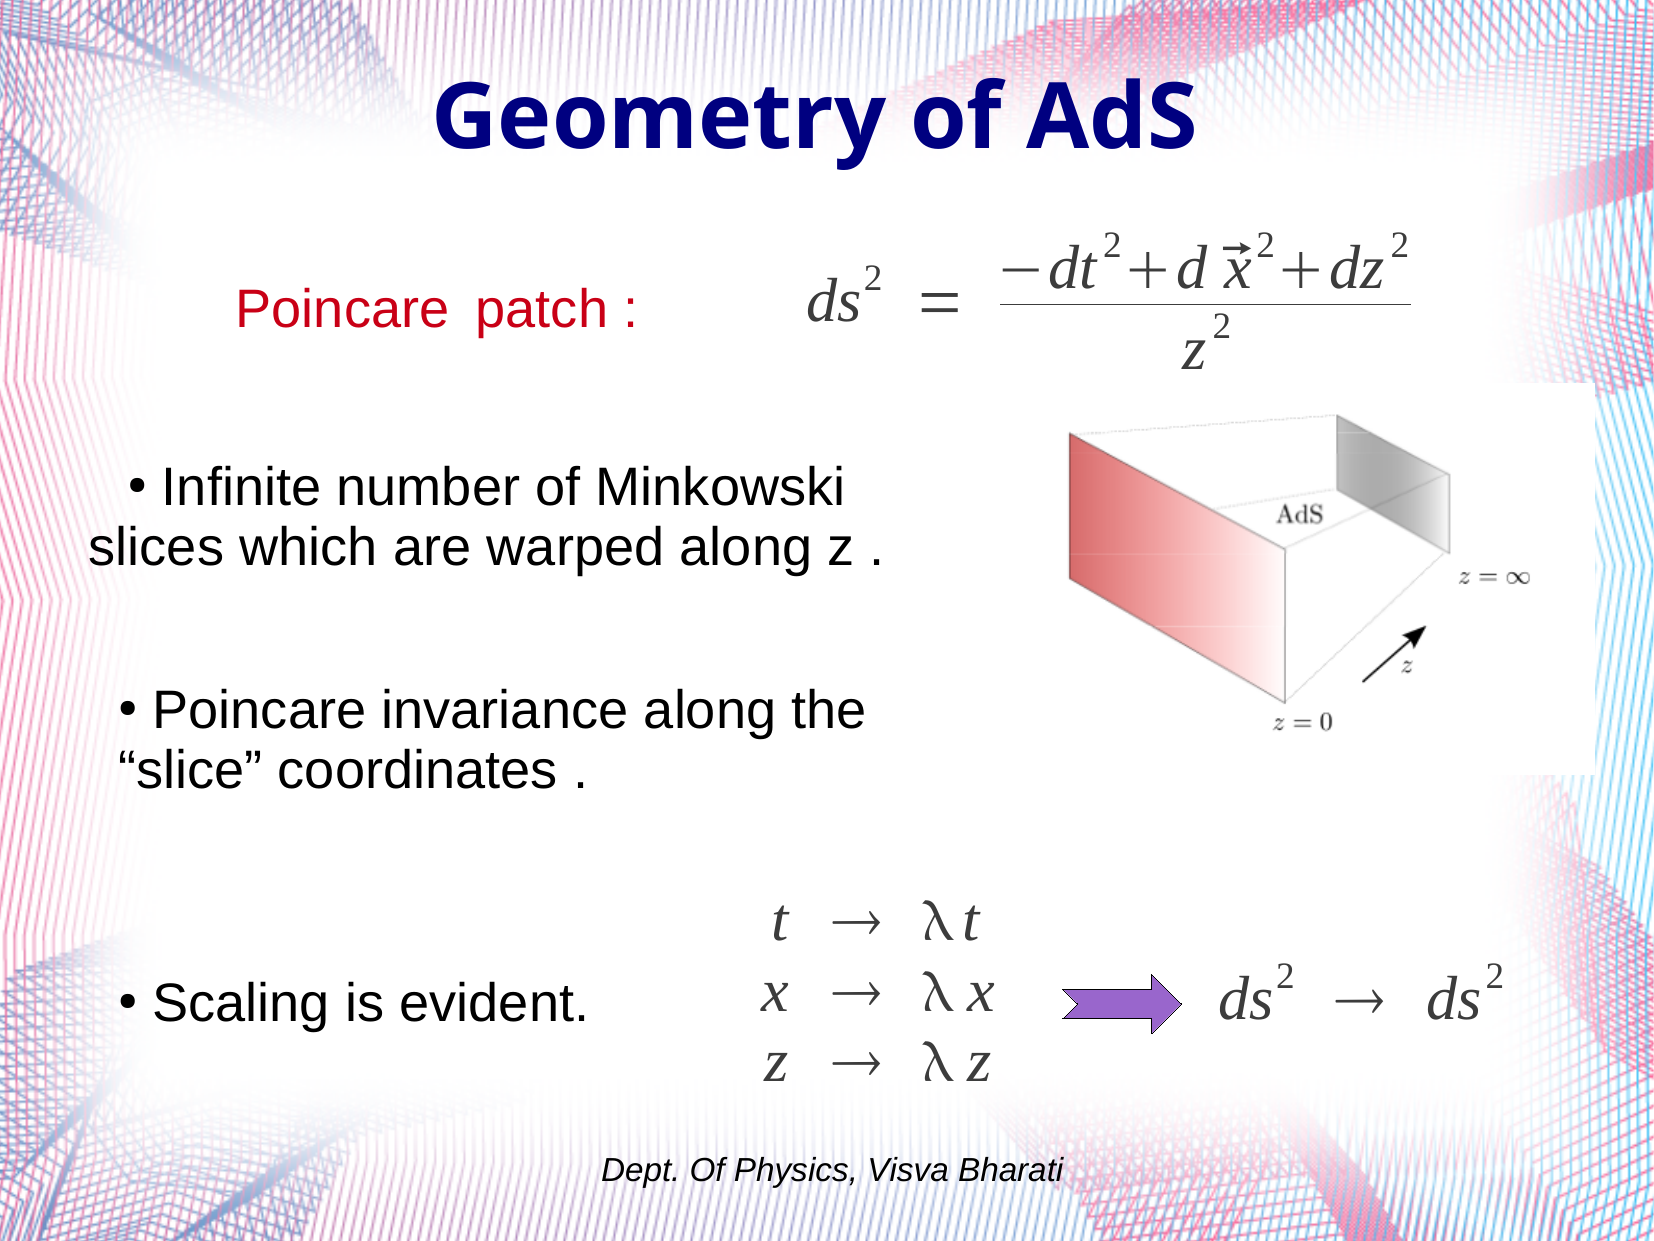

# Geometry of AdS
Poincare patch :
 Infinite number of Minkowski slices which are warped along z .
 Poincare invariance along the
“slice” coordinates .
 Scaling is evident.
Dept. Of Physics, Visva Bharati